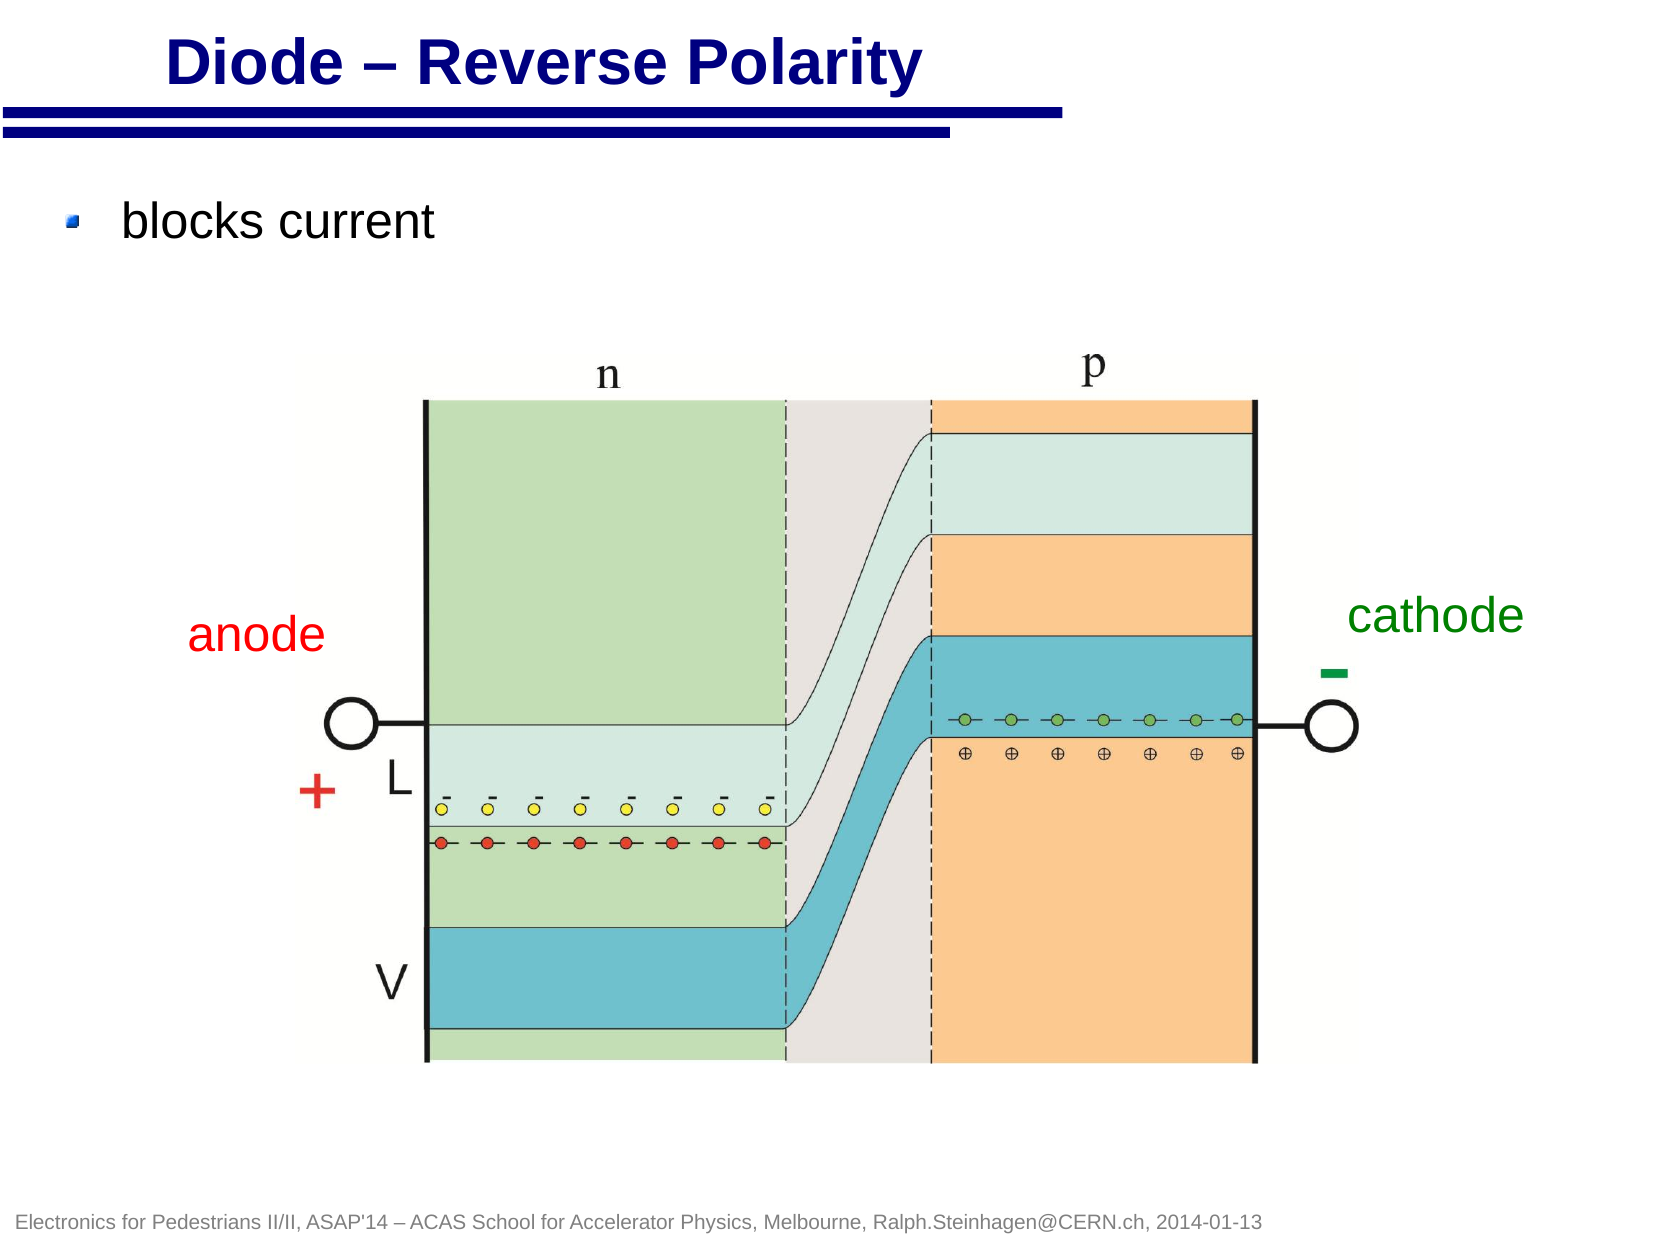

# Diode – Reverse Polarity
blocks current
cathode
anode